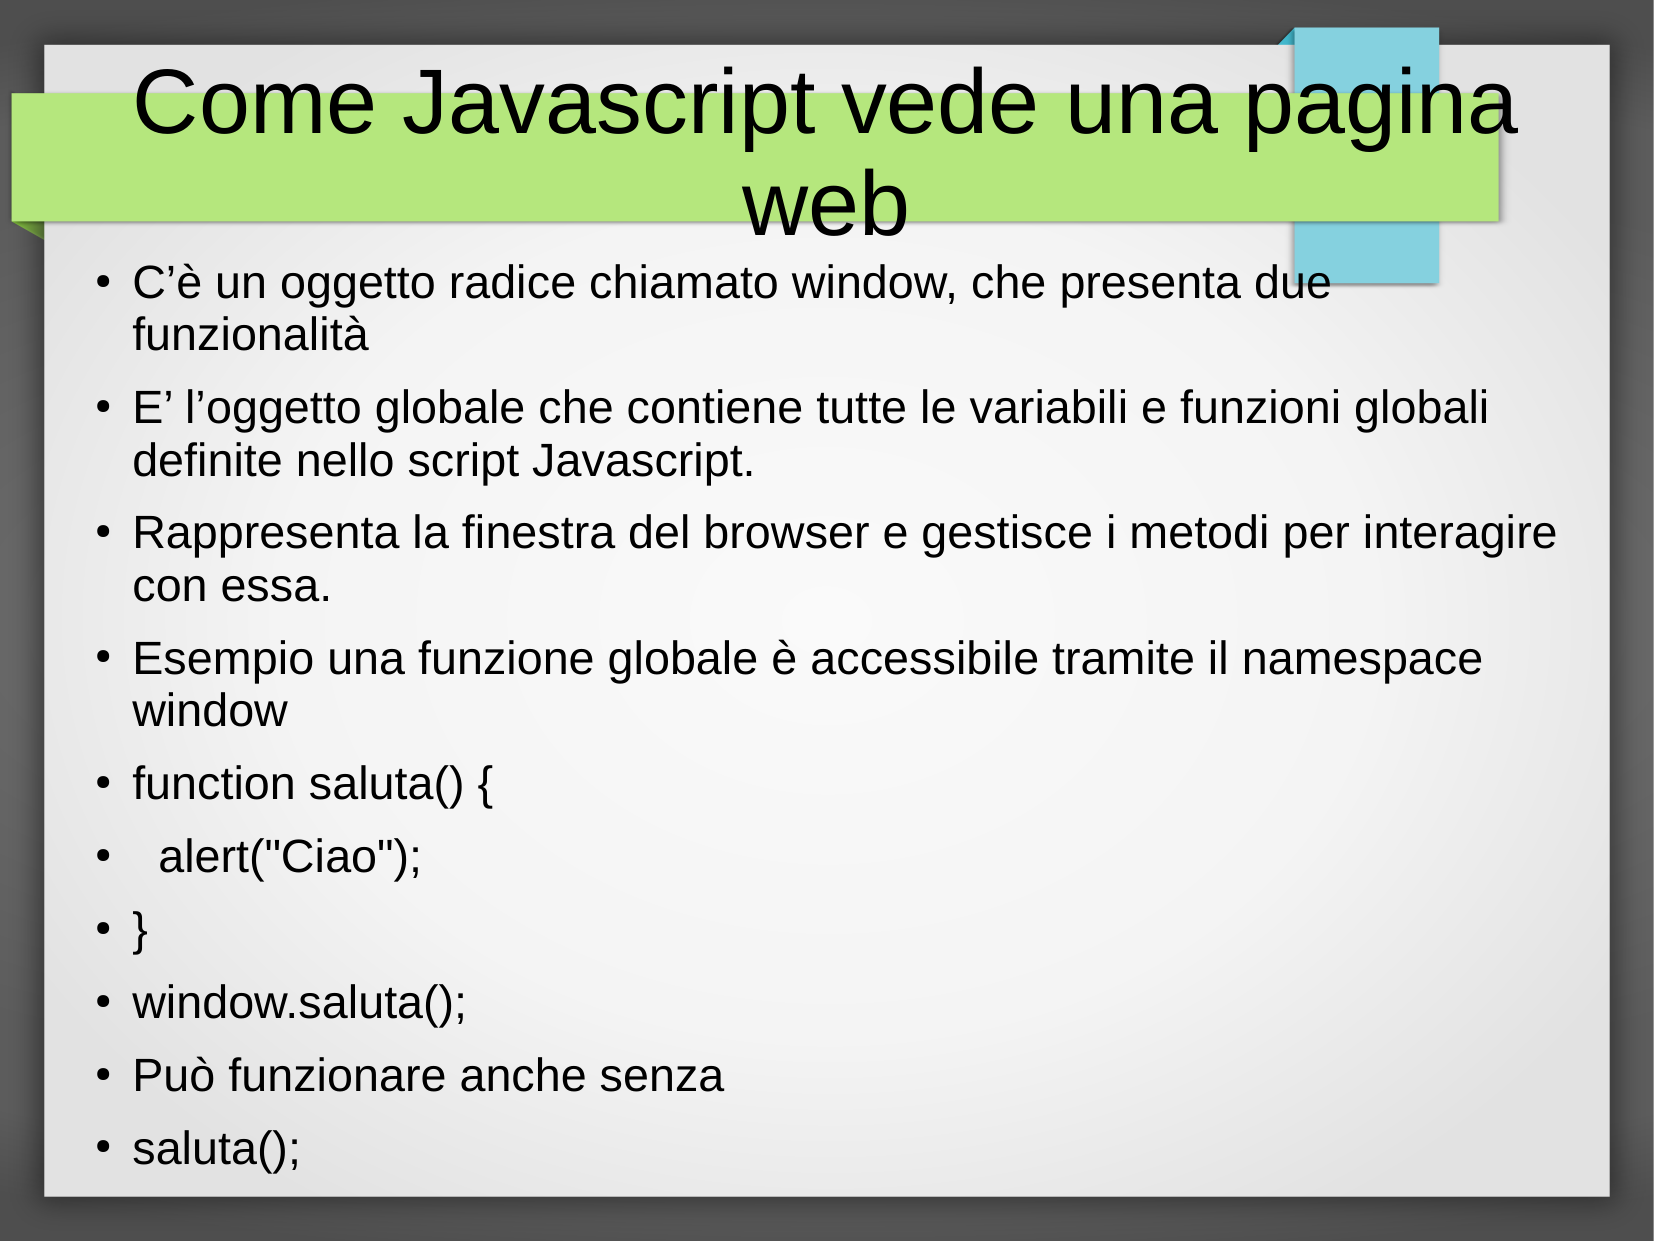

# Come Javascript vede una pagina web
C’è un oggetto radice chiamato window, che presenta due funzionalità
E’ l’oggetto globale che contiene tutte le variabili e funzioni globali definite nello script Javascript.
Rappresenta la finestra del browser e gestisce i metodi per interagire con essa.
Esempio una funzione globale è accessibile tramite il namespace window
function saluta() {
 alert("Ciao");
}
window.saluta();
Può funzionare anche senza
saluta();